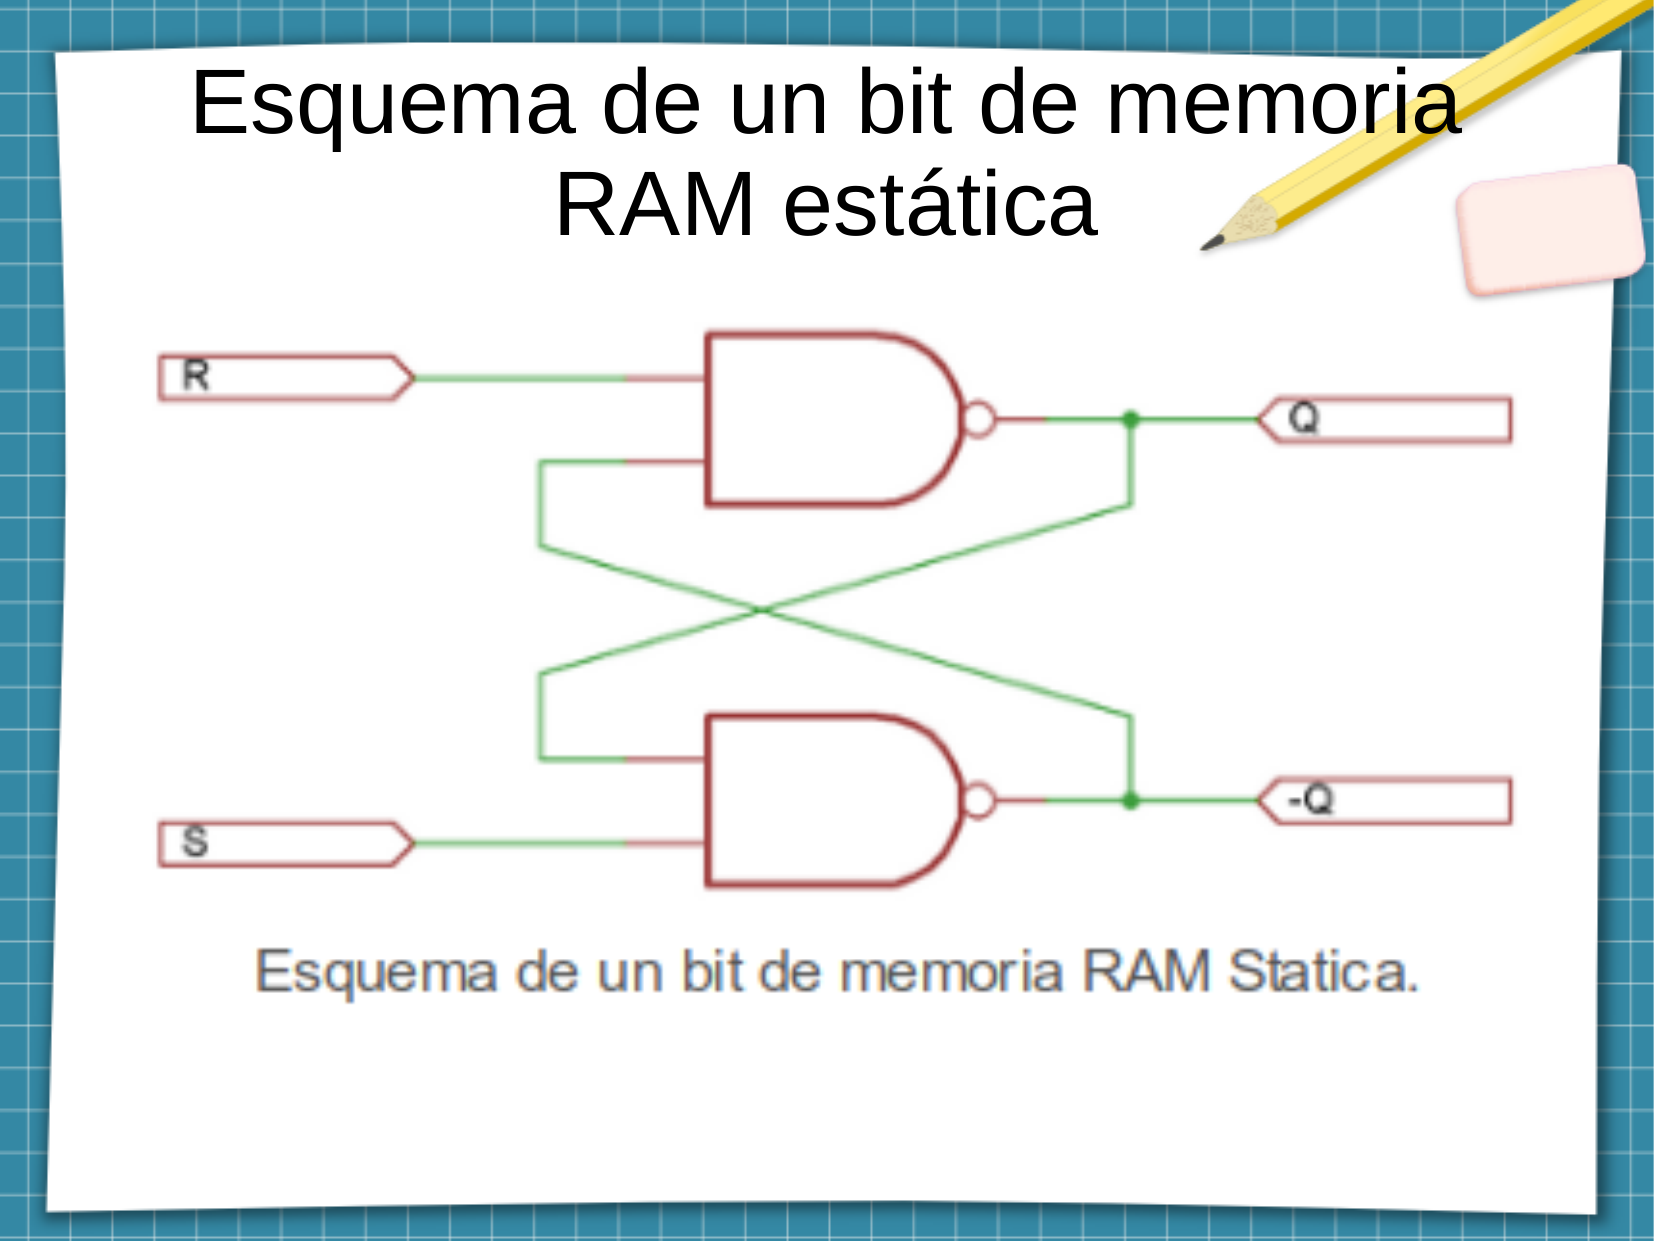

# Esquema de un bit de memoria RAM estática